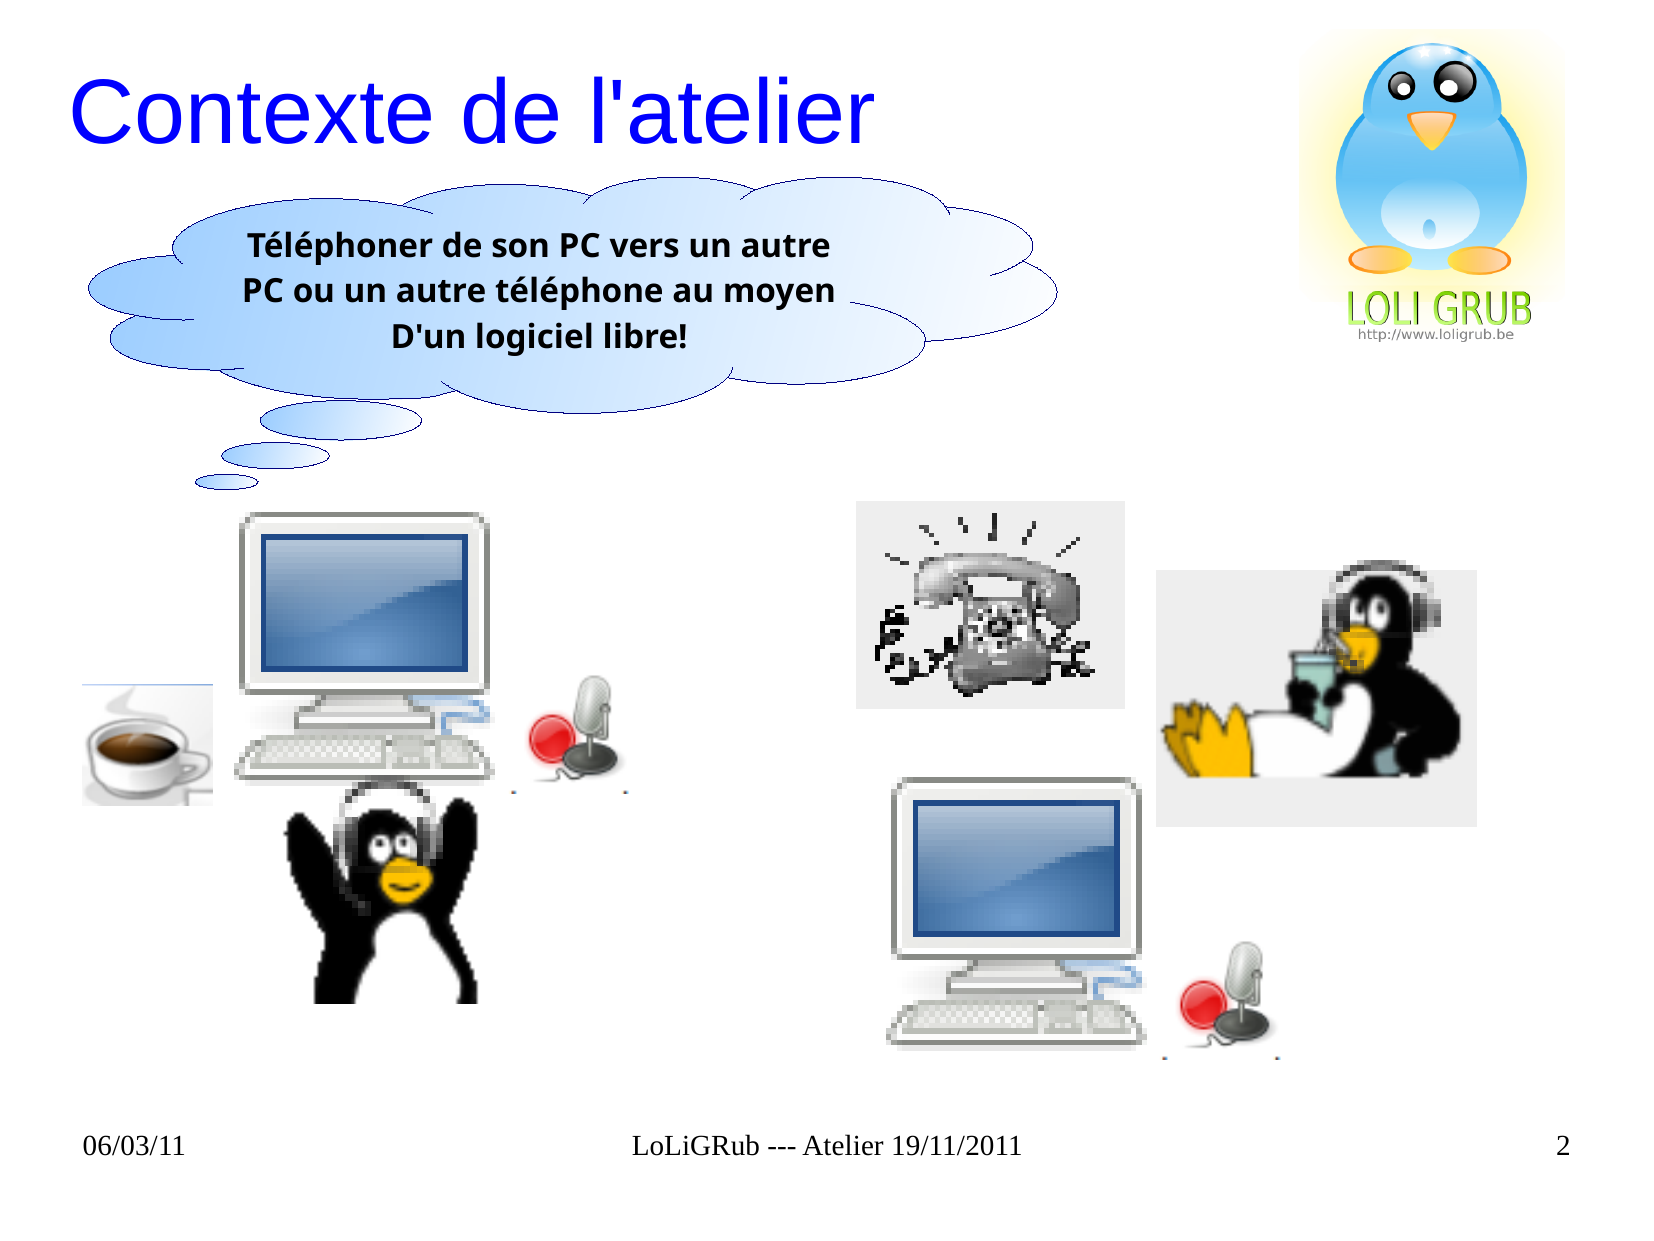

Contexte de l'atelier
Téléphoner de son PC vers un autre
PC ou un autre téléphone au moyen
D'un logiciel libre!
06/03/11
LoLiGRub --- Atelier 19/11/2011
2